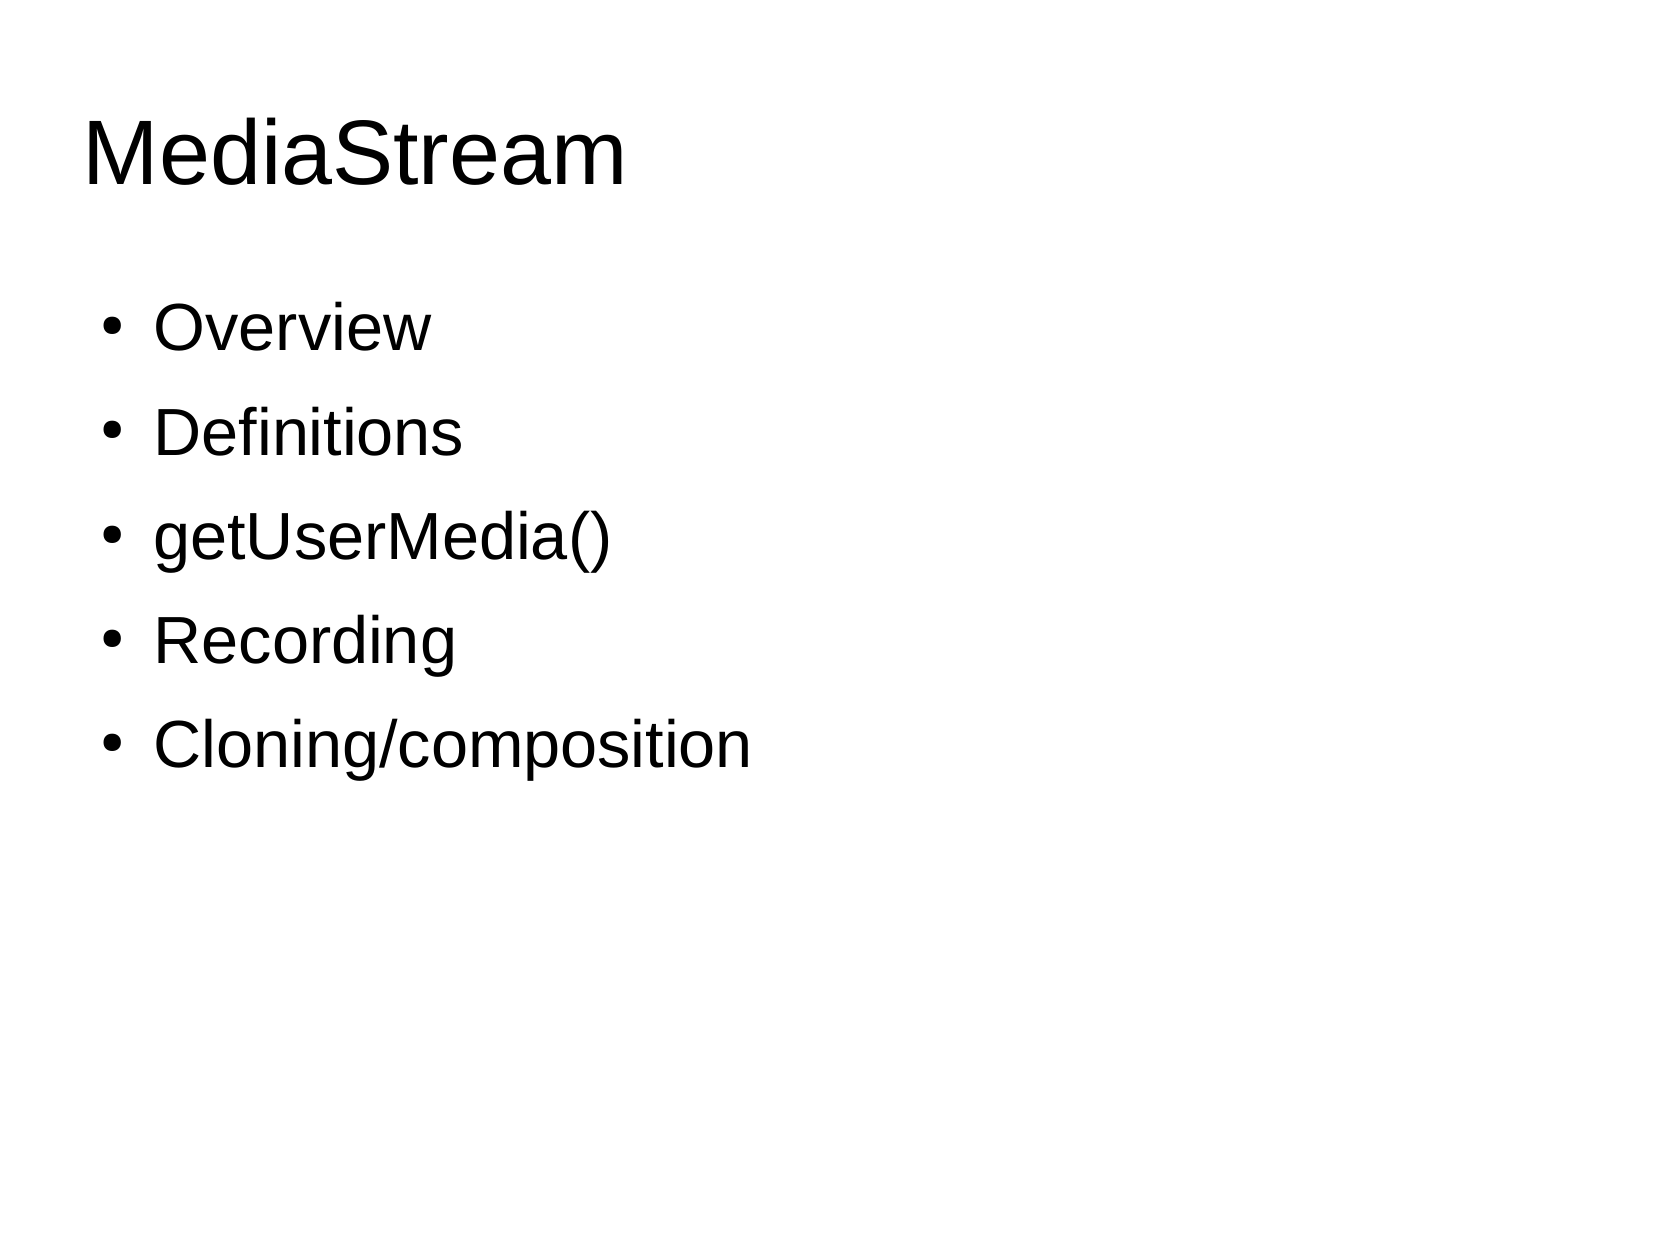

# MediaStream
Overview
Definitions
getUserMedia()
Recording
Cloning/composition